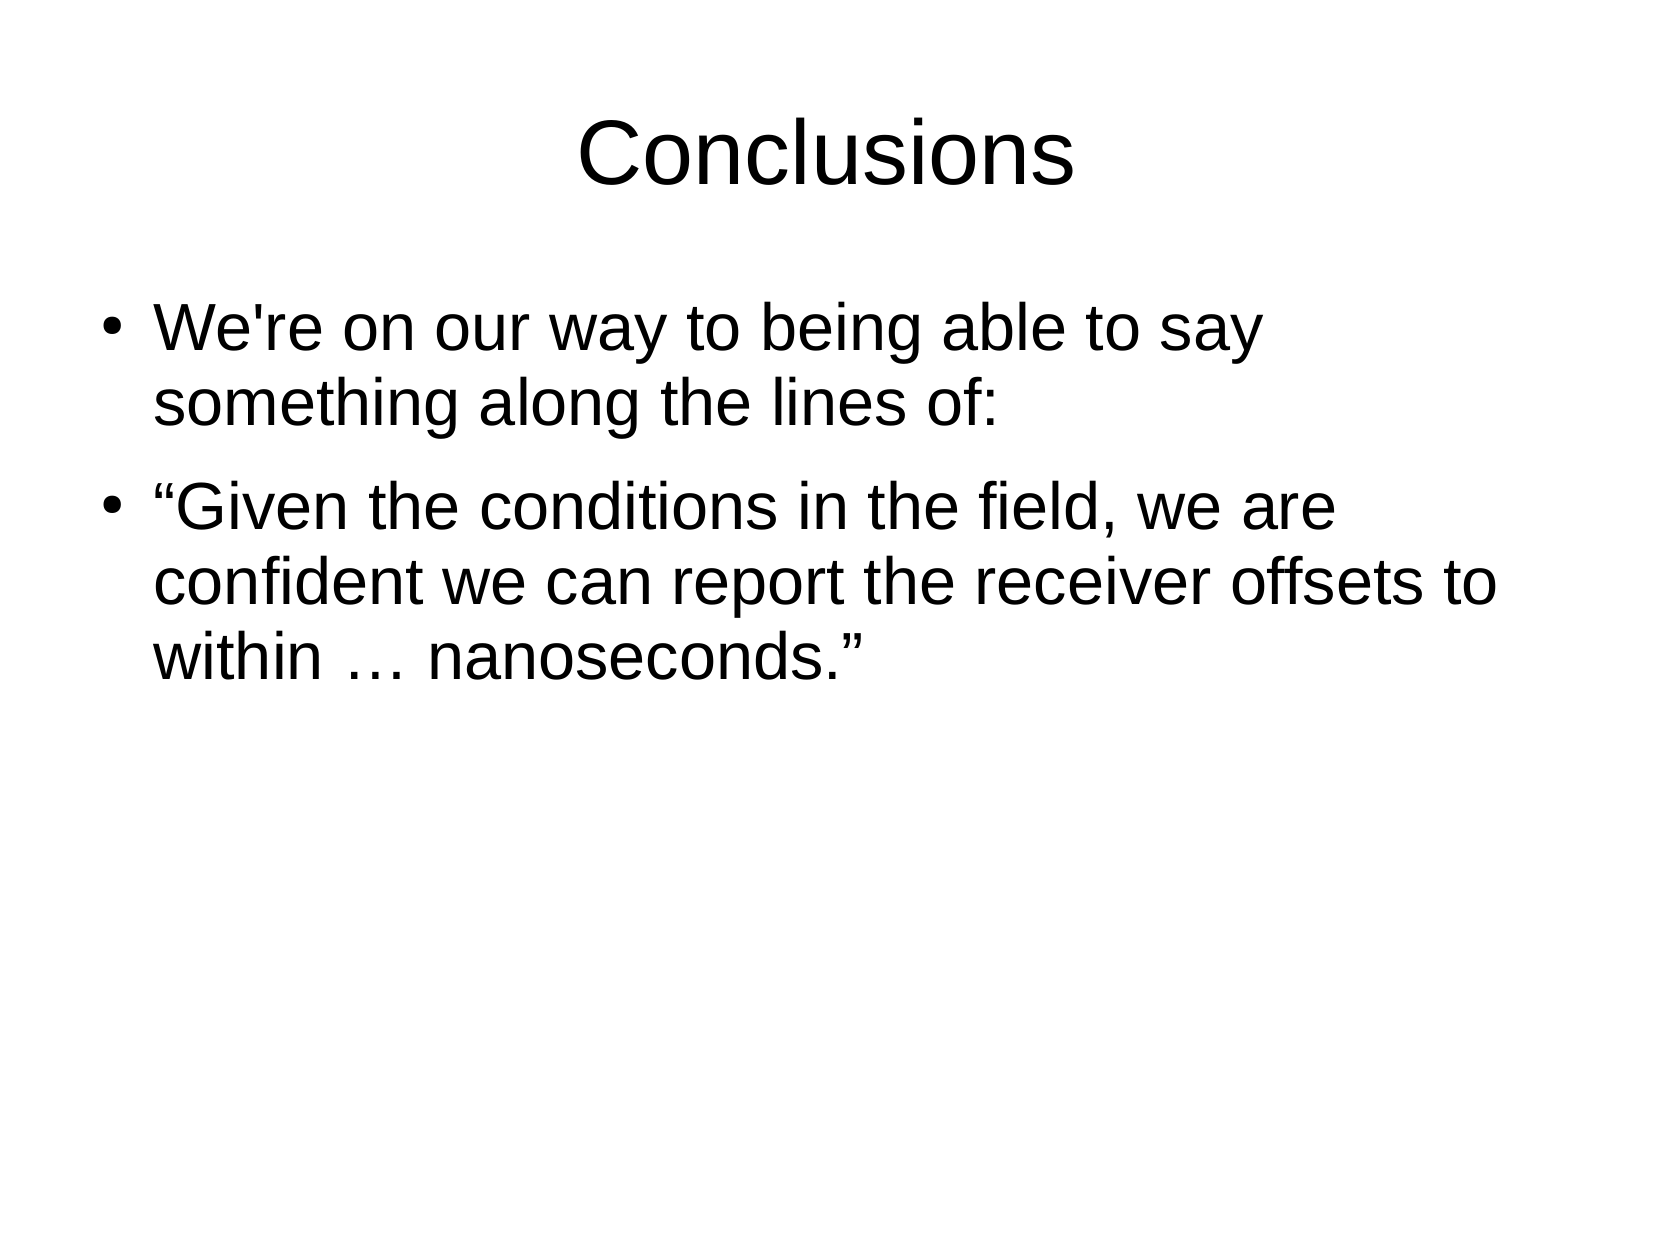

# Conclusions
We're on our way to being able to say something along the lines of:
“Given the conditions in the field, we are confident we can report the receiver offsets to within … nanoseconds.”